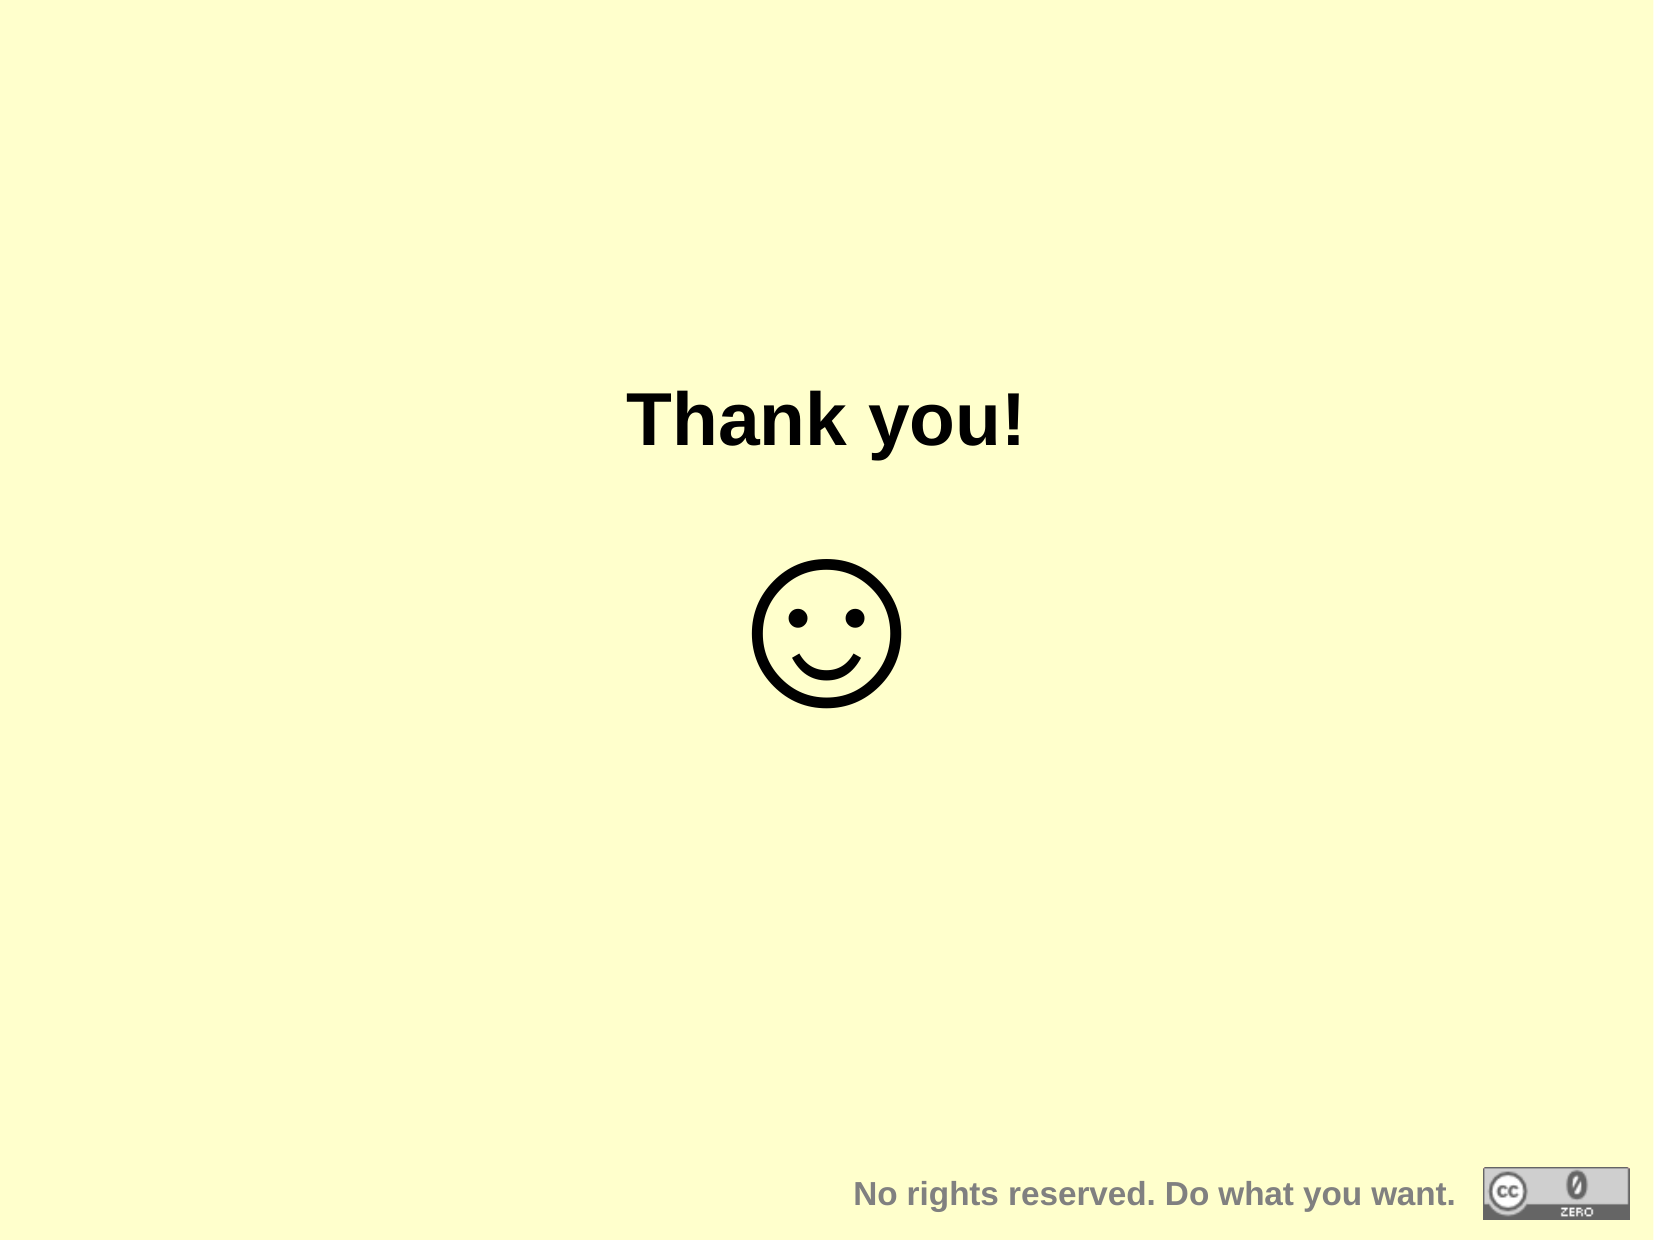

# Thank you!
☺
No rights reserved. Do what you want.